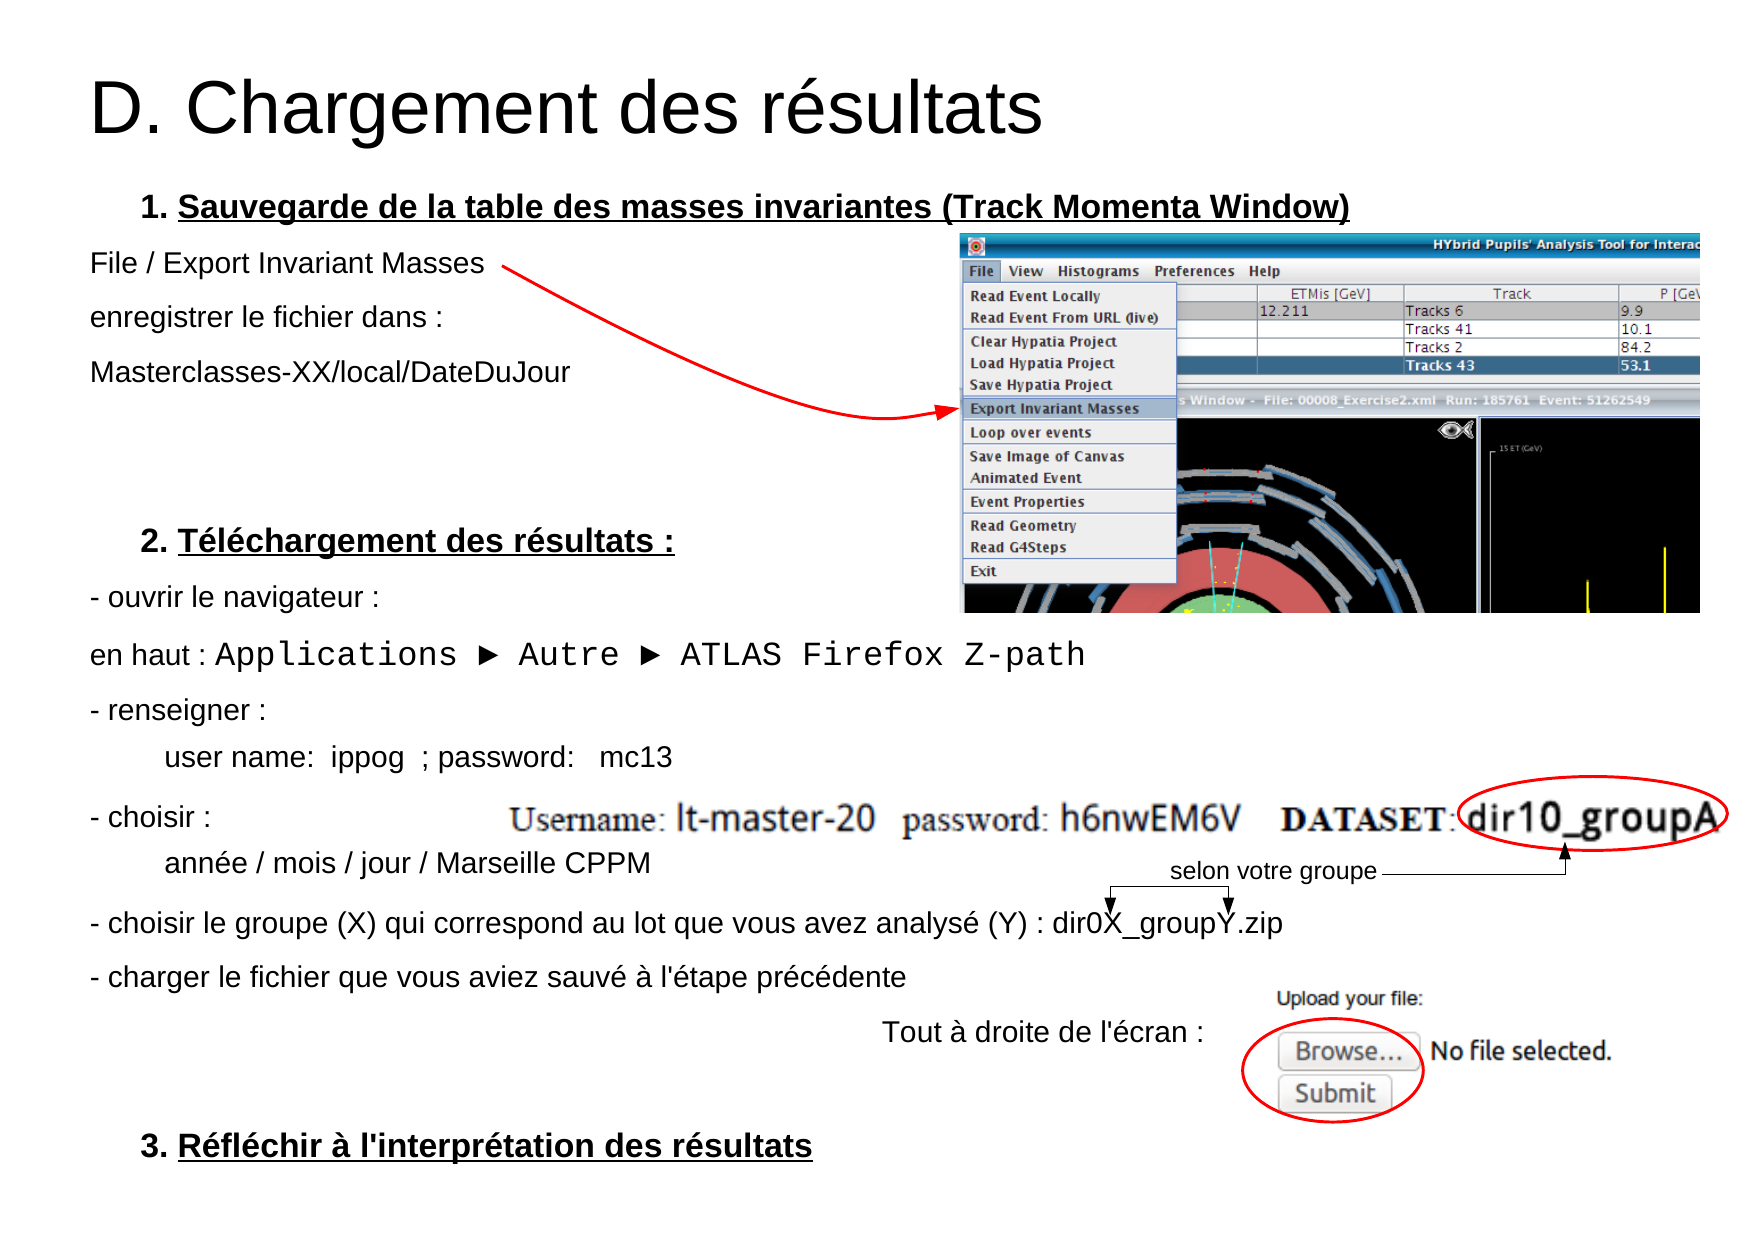

# D. Chargement des résultats
Sauvegarde de la table des masses invariantes (Track Momenta Window)
File / Export Invariant Masses
enregistrer le fichier dans :
Masterclasses-XX/local/DateDuJour
Téléchargement des résultats :
- ouvrir le navigateur :
en haut : Applications ► Autre ► ATLAS Firefox Z-path
- renseigner :
user name:  ippog ; password: mc13
- choisir :
année / mois / jour / Marseille CPPM
- choisir le groupe (X) qui correspond au lot que vous avez analysé (Y) : dir0X_groupY.zip
- charger le fichier que vous aviez sauvé à l'étape précédente
 Tout à droite de l'écran :
Réfléchir à l'interprétation des résultats
selon votre groupe